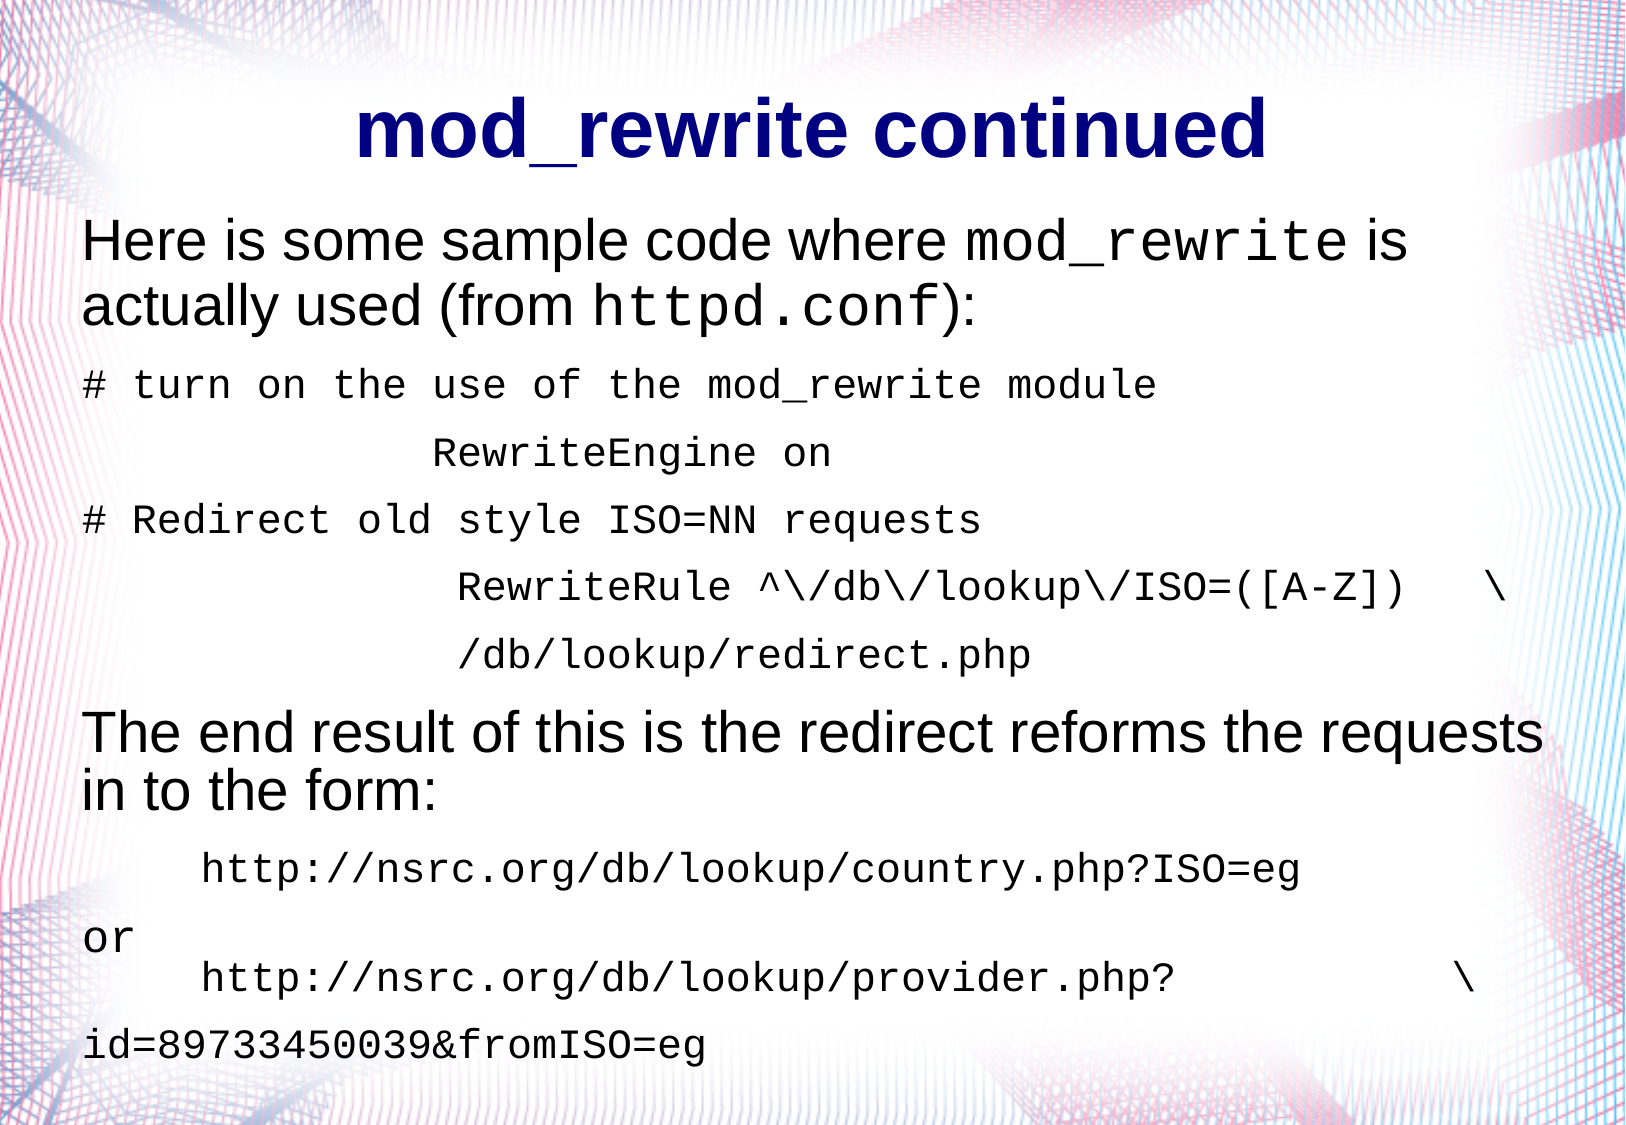

mod_rewrite continued
Here is some sample code where mod_rewrite is actually used (from httpd.conf):
# turn on the use of the mod_rewrite module
 RewriteEngine on
# Redirect old style ISO=NN requests
 RewriteRule ^\/db\/lookup\/ISO=([A-Z]) \
 /db/lookup/redirect.php
The end result of this is the redirect reforms the requests in to the form:
	http://nsrc.org/db/lookup/country.php?ISO=eg
or
	http://nsrc.org/db/lookup/provider.php? \
id=89733450039&fromISO=eg